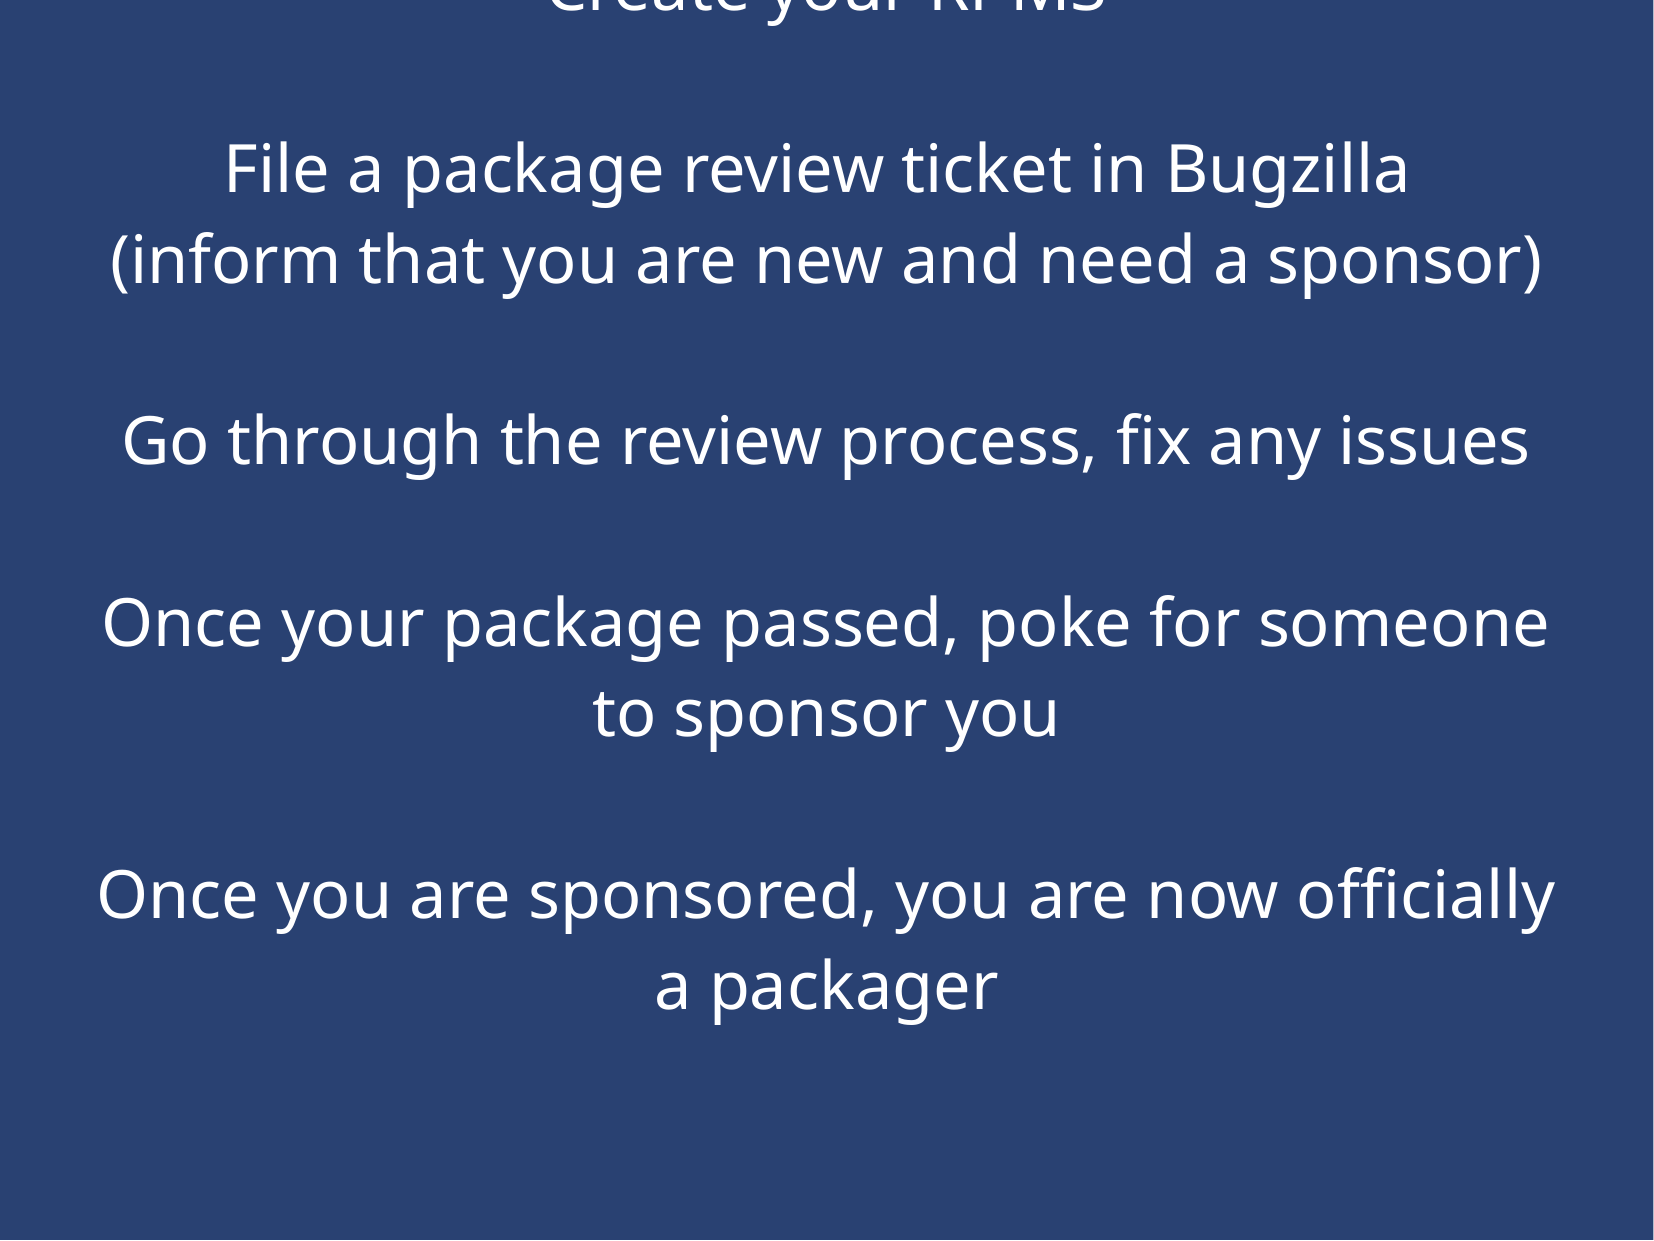

# Create your RPMS
File a package review ticket in Bugzilla
(inform that you are new and need a sponsor)
Go through the review process, fix any issues
Once your package passed, poke for someone to sponsor you
Once you are sponsored, you are now officially a packager